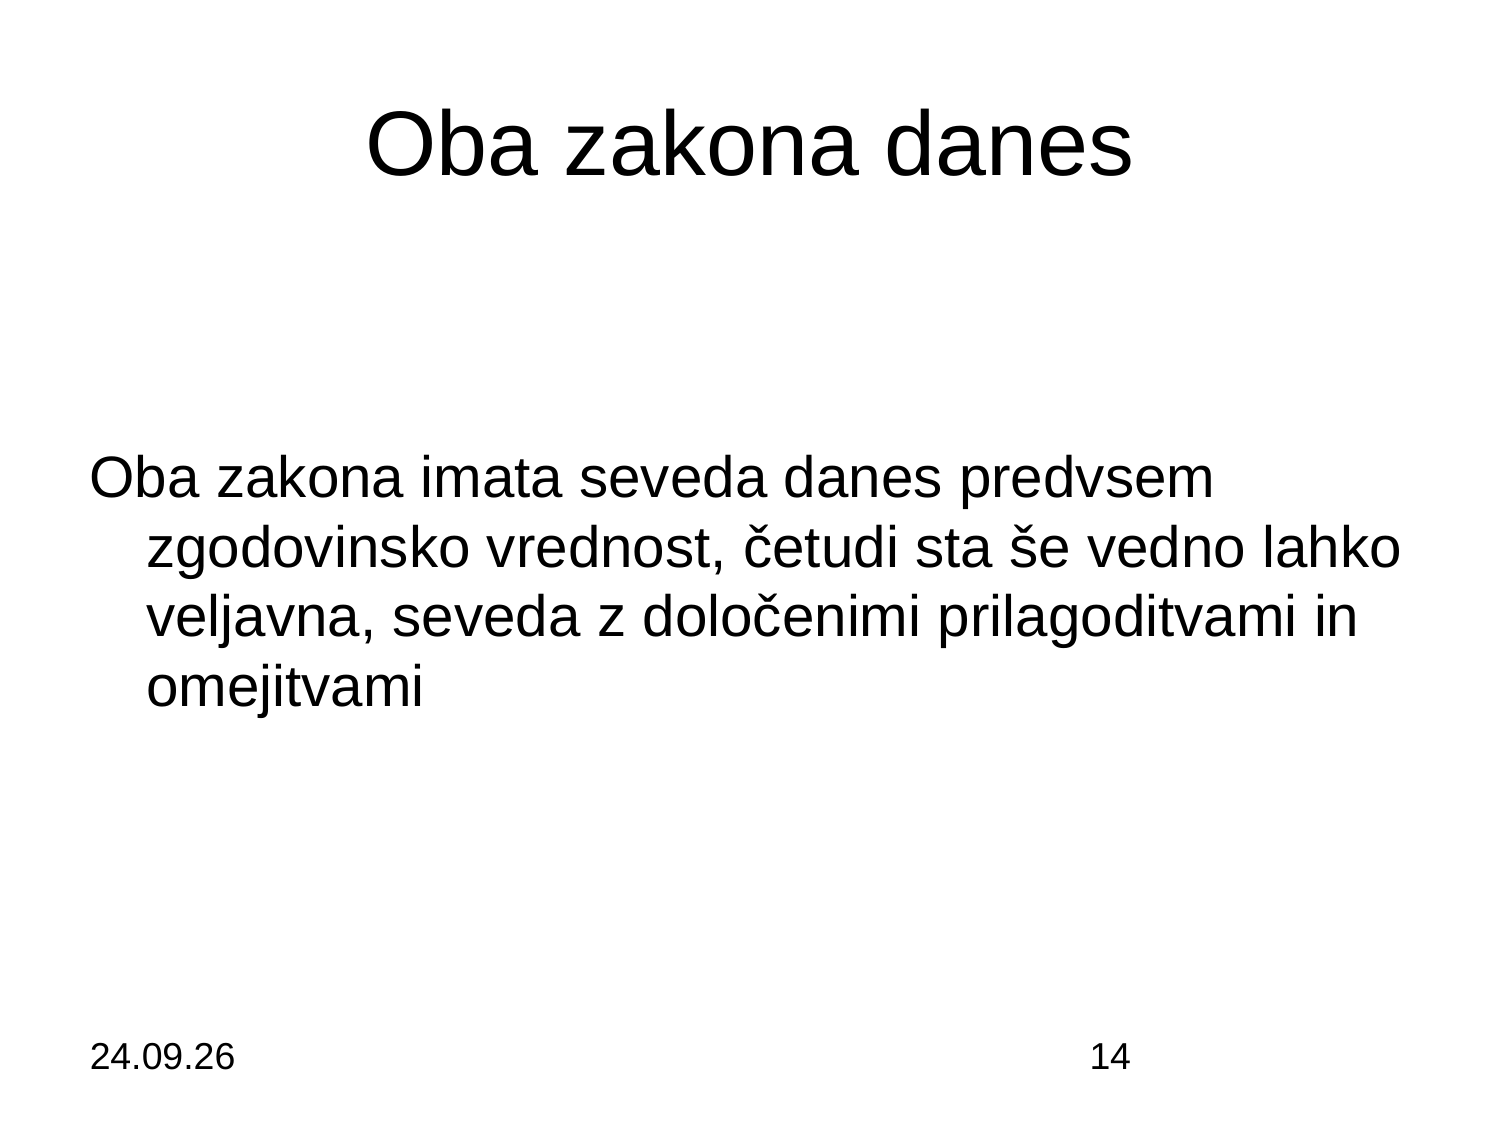

# Oba zakona danes
Oba zakona imata seveda danes predvsem zgodovinsko vrednost, četudi sta še vedno lahko veljavna, seveda z določenimi prilagoditvami in omejitvami
14